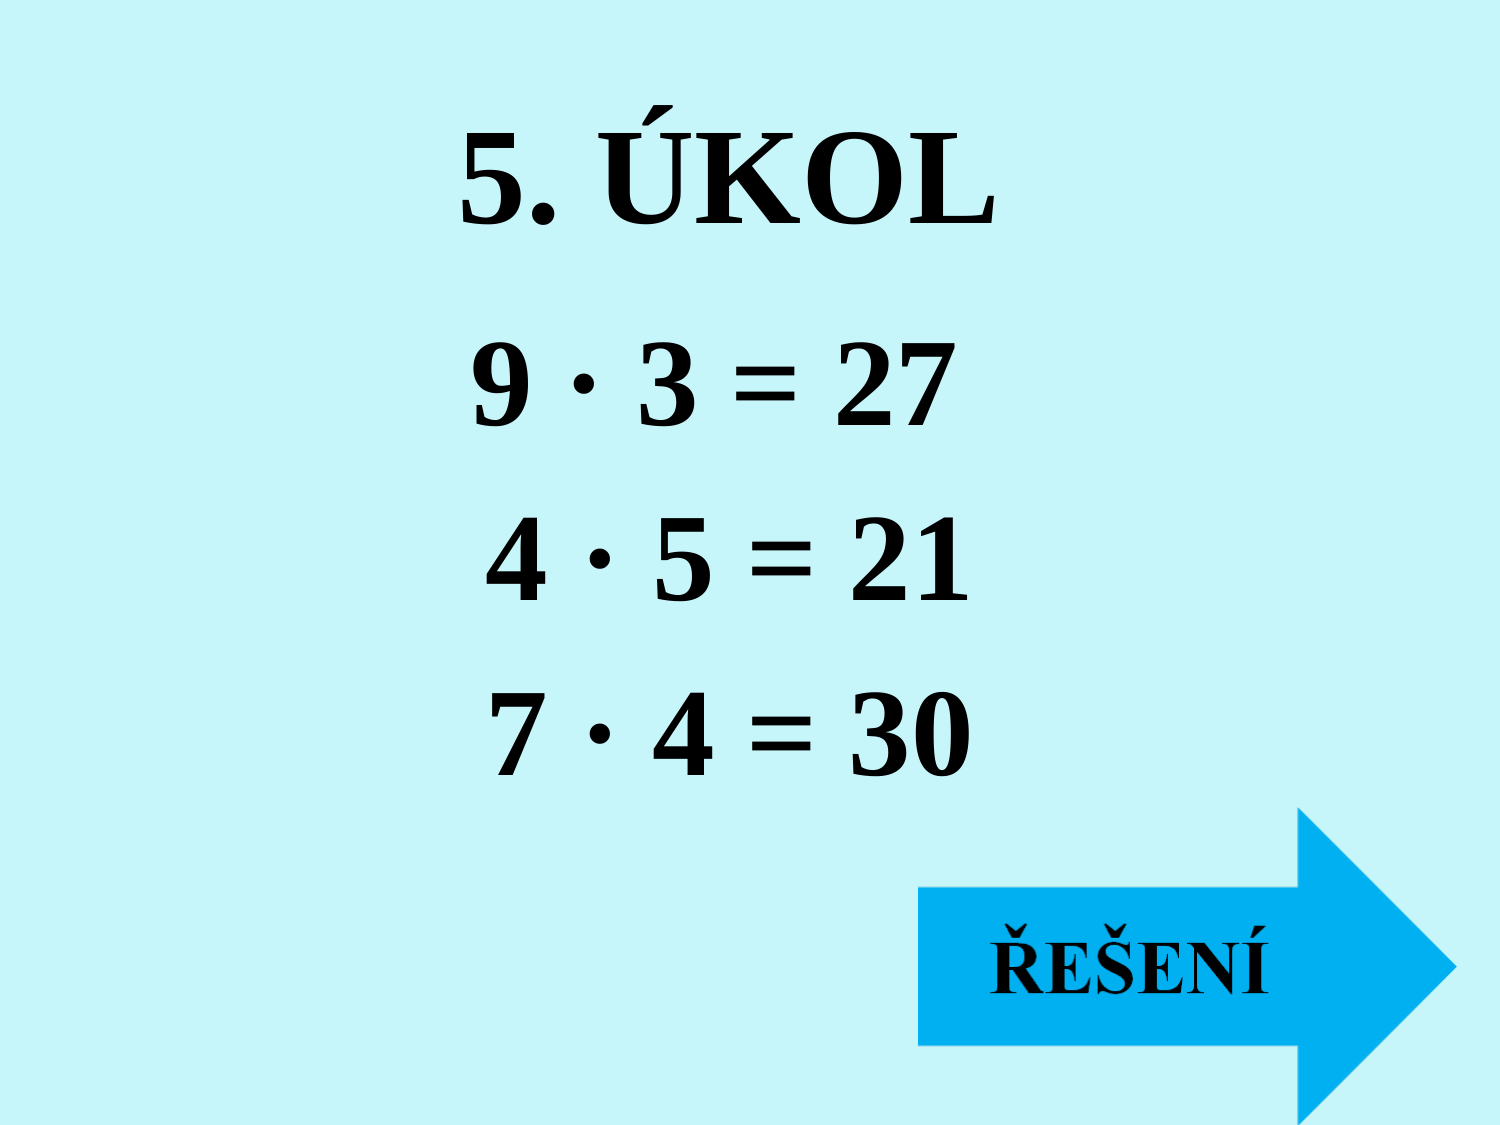

5. ÚKOL
9 · 3 = 27
4 · 5 = 21
7 · 4 = 30